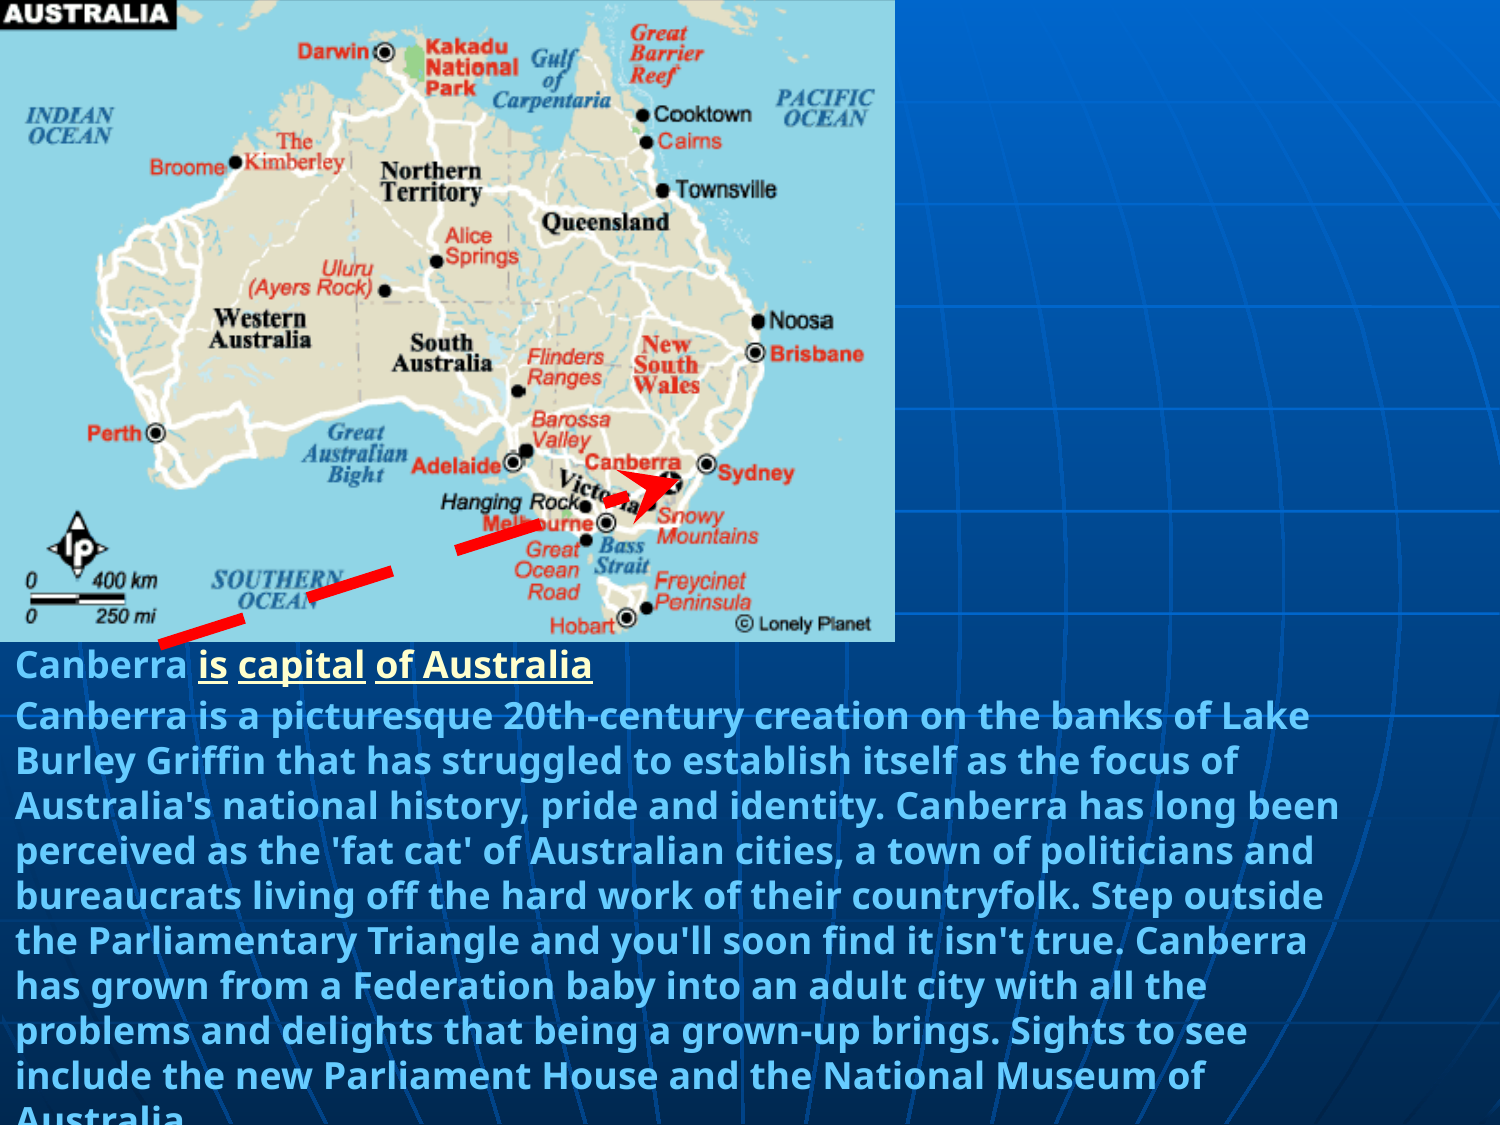

Canberra is capital of Australia
Canberra is a picturesque 20th-century creation on the banks of Lake Burley Griffin that has struggled to establish itself as the focus of Australia's national history, pride and identity. Canberra has long been perceived as the 'fat cat' of Australian cities, a town of politicians and bureaucrats living off the hard work of their countryfolk. Step outside the Parliamentary Triangle and you'll soon find it isn't true. Canberra has grown from a Federation baby into an adult city with all the problems and delights that being a grown-up brings. Sights to see include the new Parliament House and the National Museum of Australia.